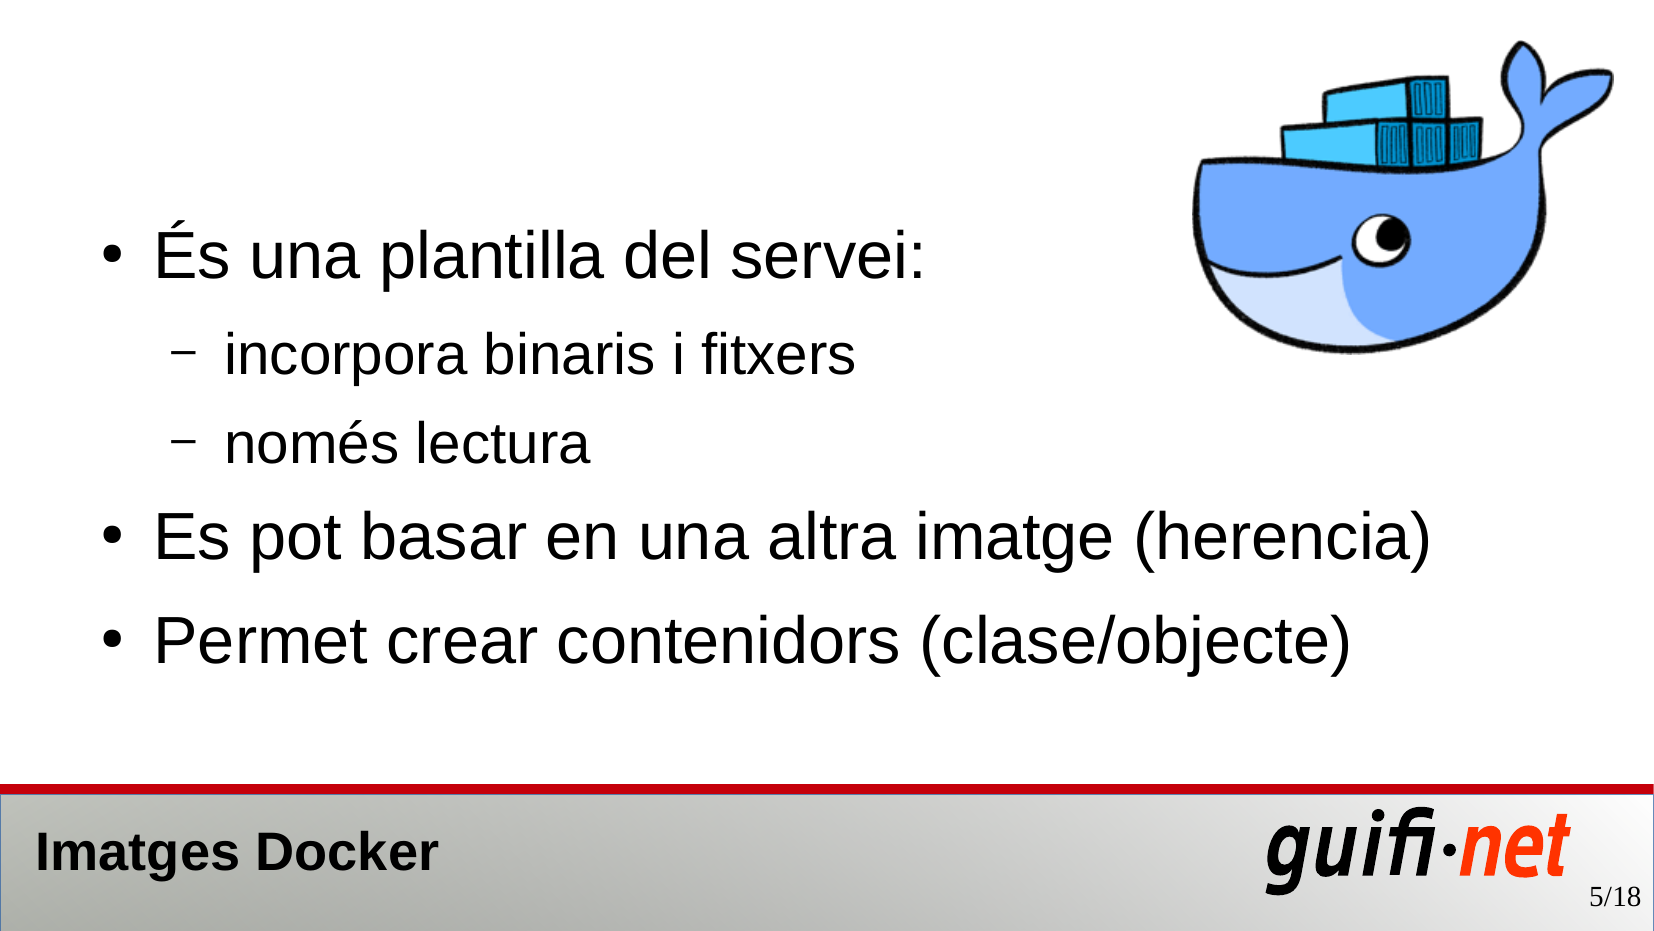

És una plantilla del servei:
incorpora binaris i fitxers
només lectura
Es pot basar en una altra imatge (herencia)
Permet crear contenidors (clase/objecte)
# Imatges Docker